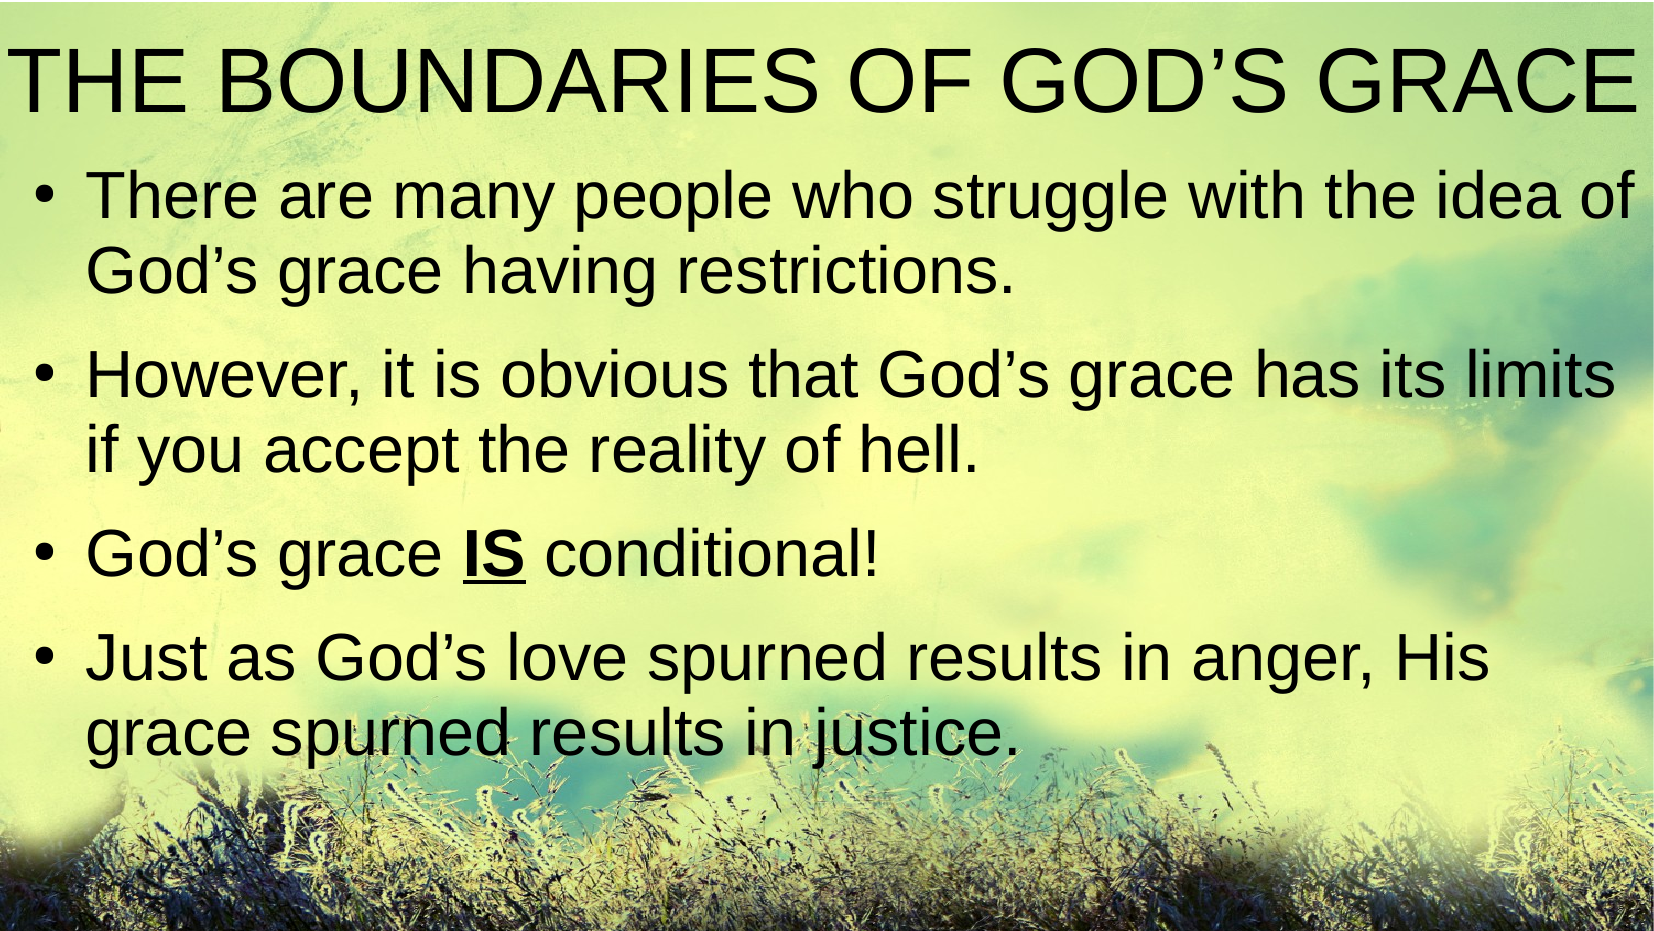

# THE BOUNDARIES OF GOD’S GRACE
There are many people who struggle with the idea of God’s grace having restrictions.
However, it is obvious that God’s grace has its limits if you accept the reality of hell.
God’s grace IS conditional!
Just as God’s love spurned results in anger, His grace spurned results in justice.